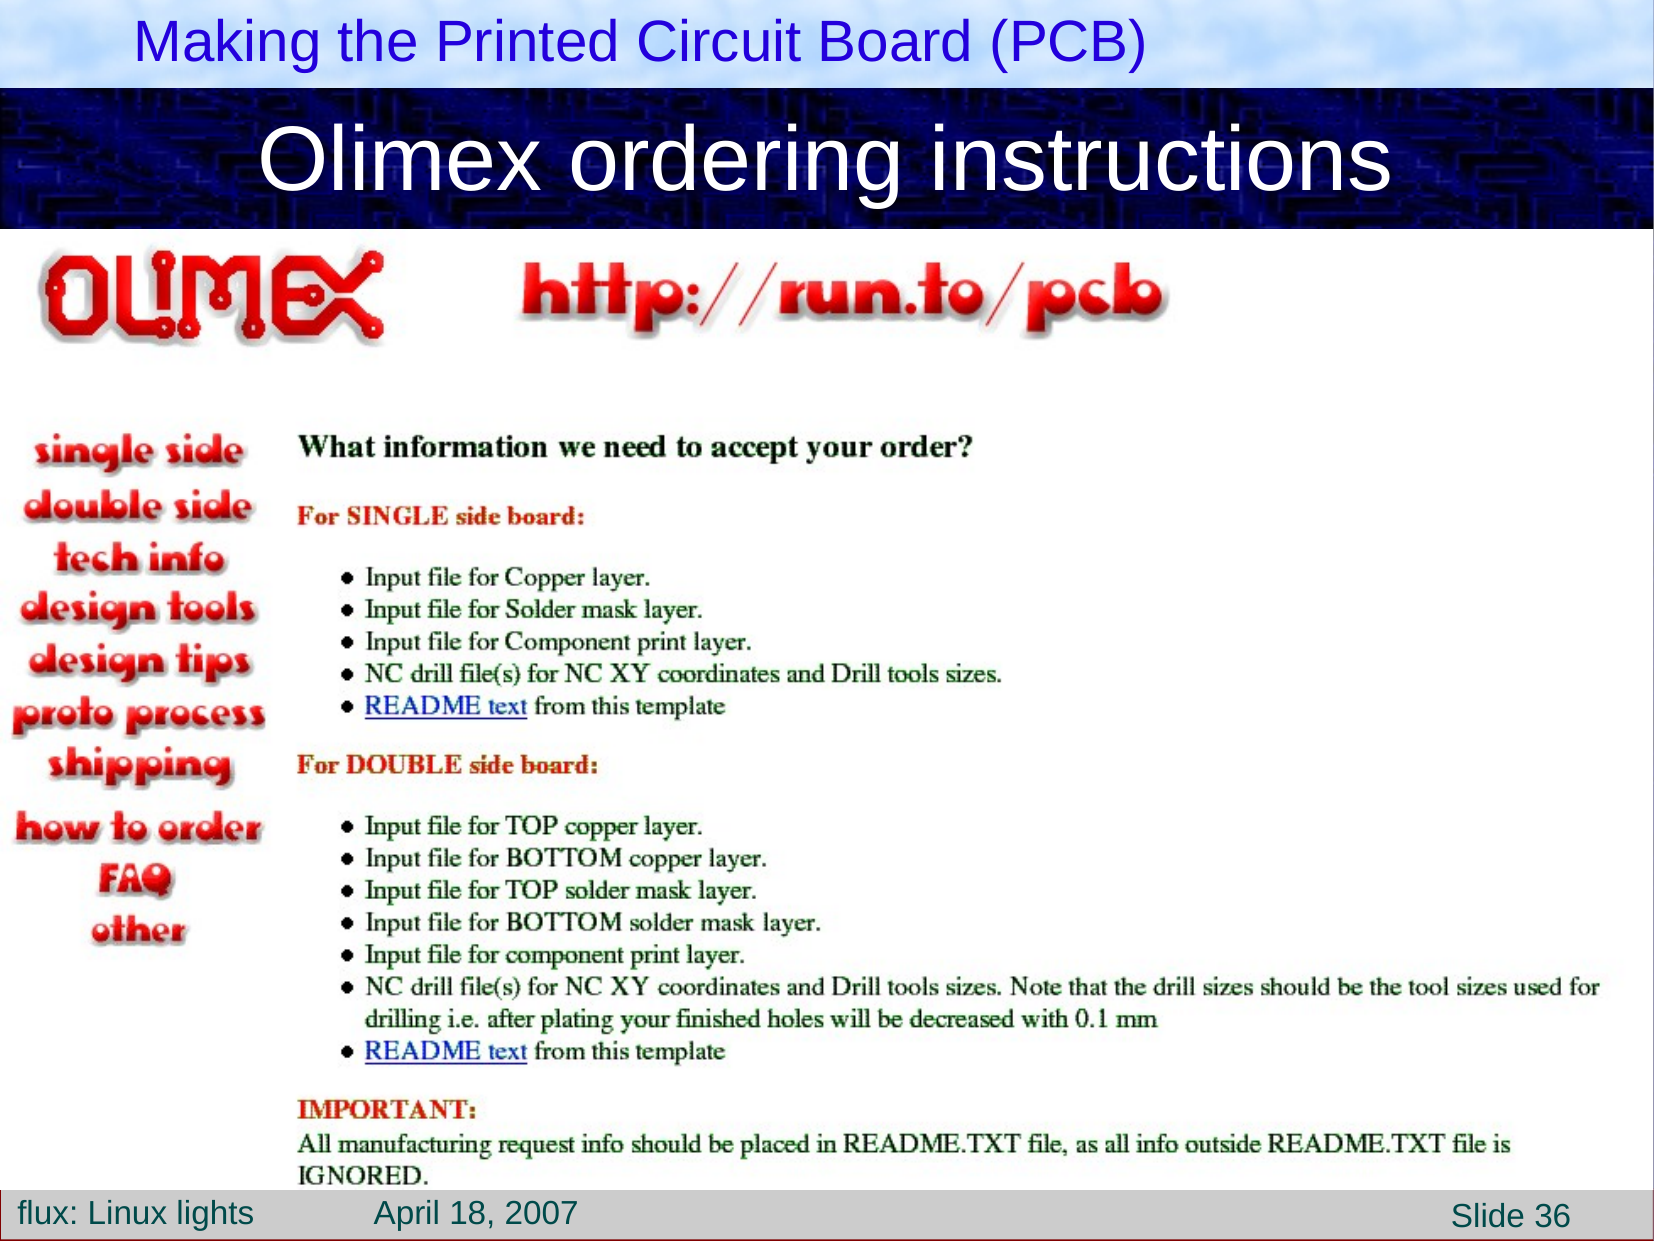

Making the Printed Circuit Board (PCB)
# Olimex ordering instructions
flux: Linux lights	April 18, 2007
Slide